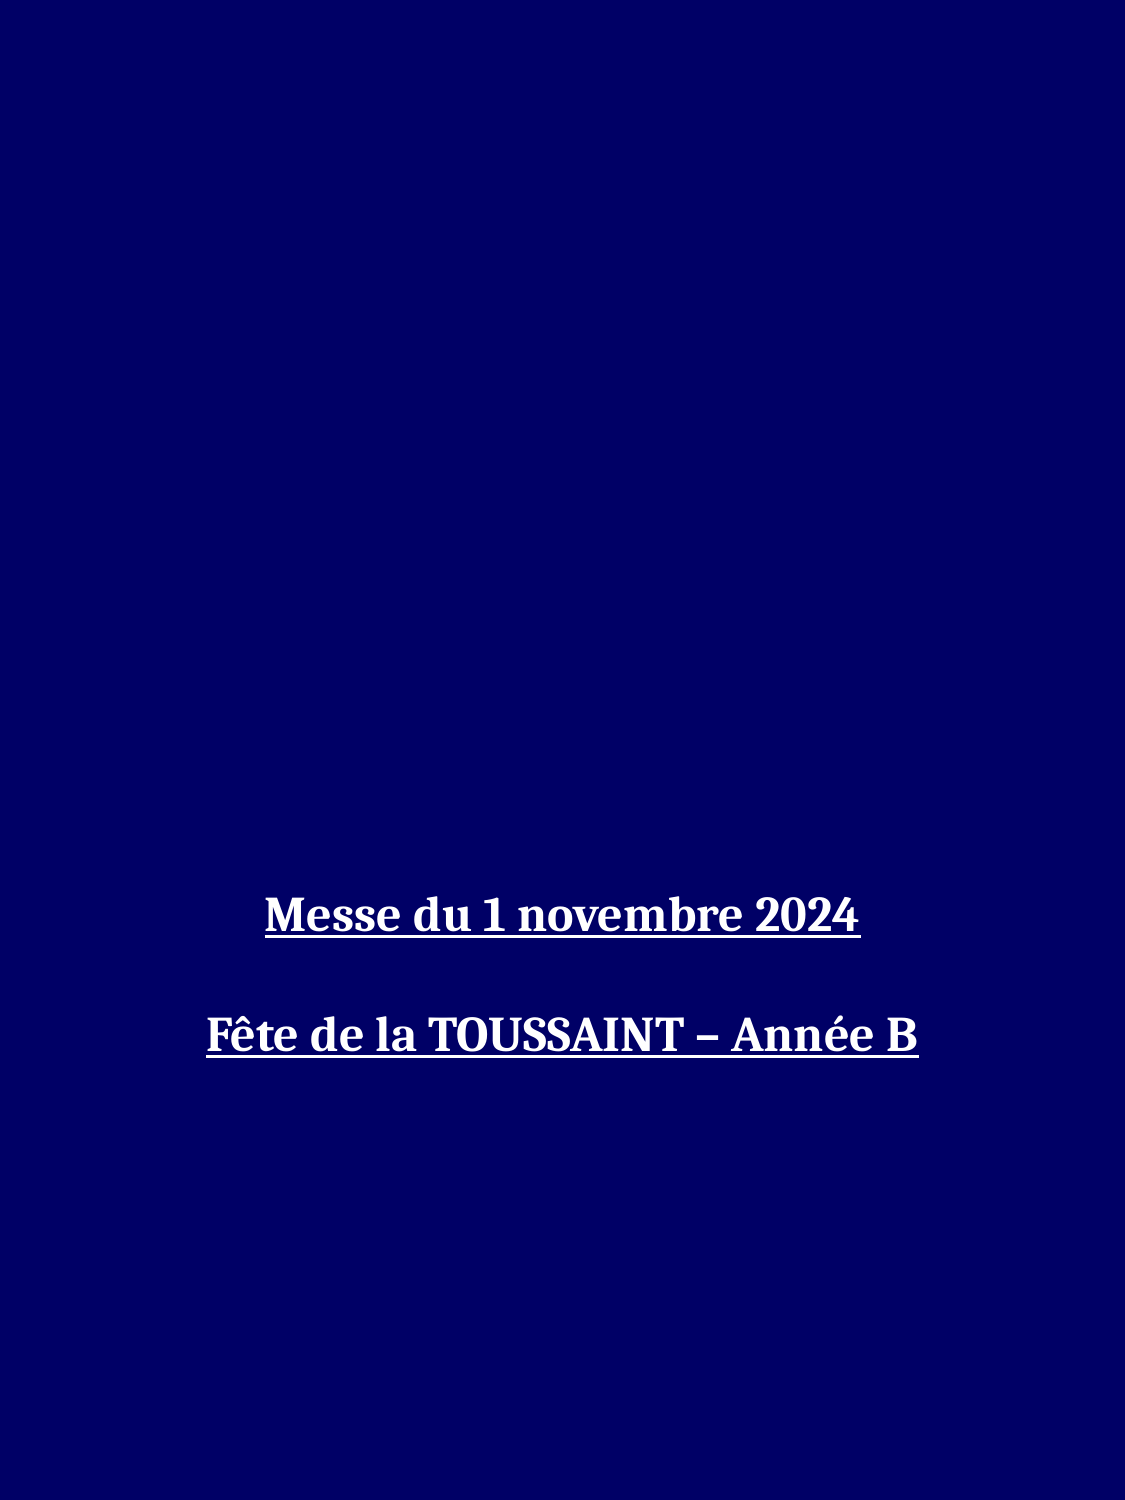

Messe du 1 novembre 2024
Fête de la TOUSSAINT – Année B